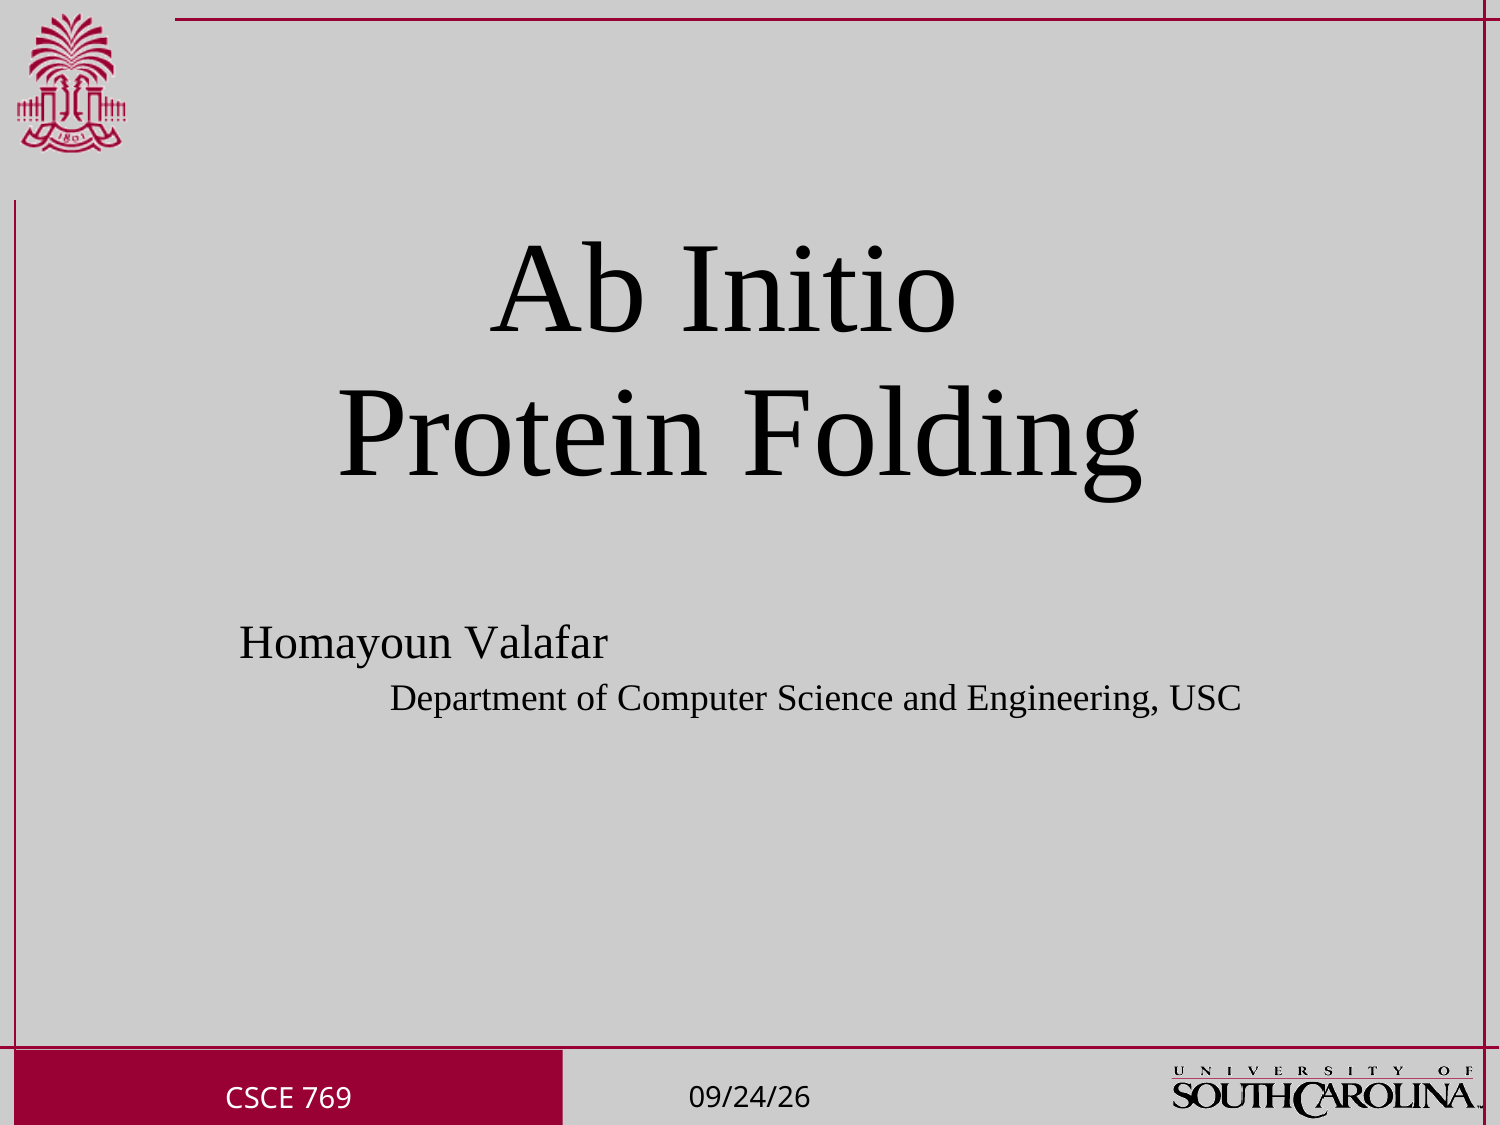

# Ab Initio Protein Folding
Homayoun Valafar
	Department of Computer Science and Engineering, USC